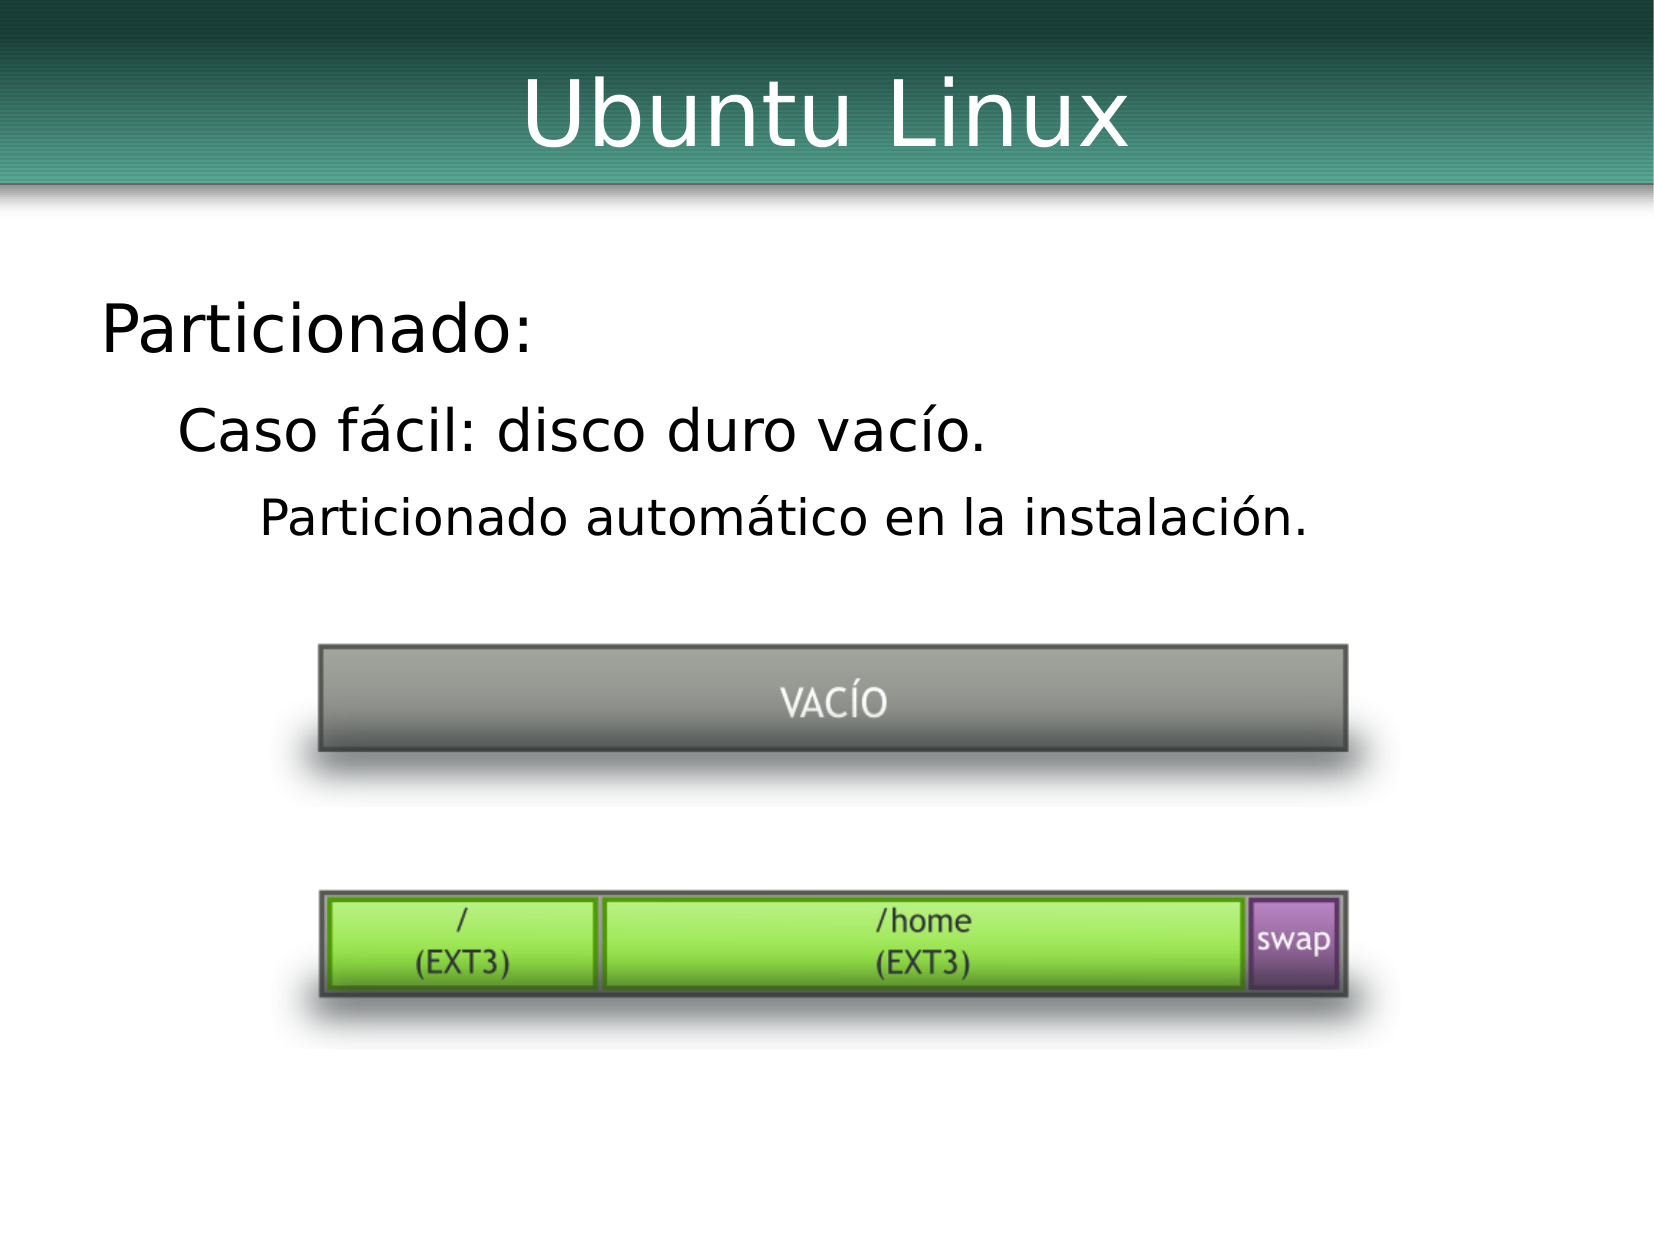

# Ubuntu Linux
Particionado:
Caso fácil: disco duro vacío.
Particionado automático en la instalación.